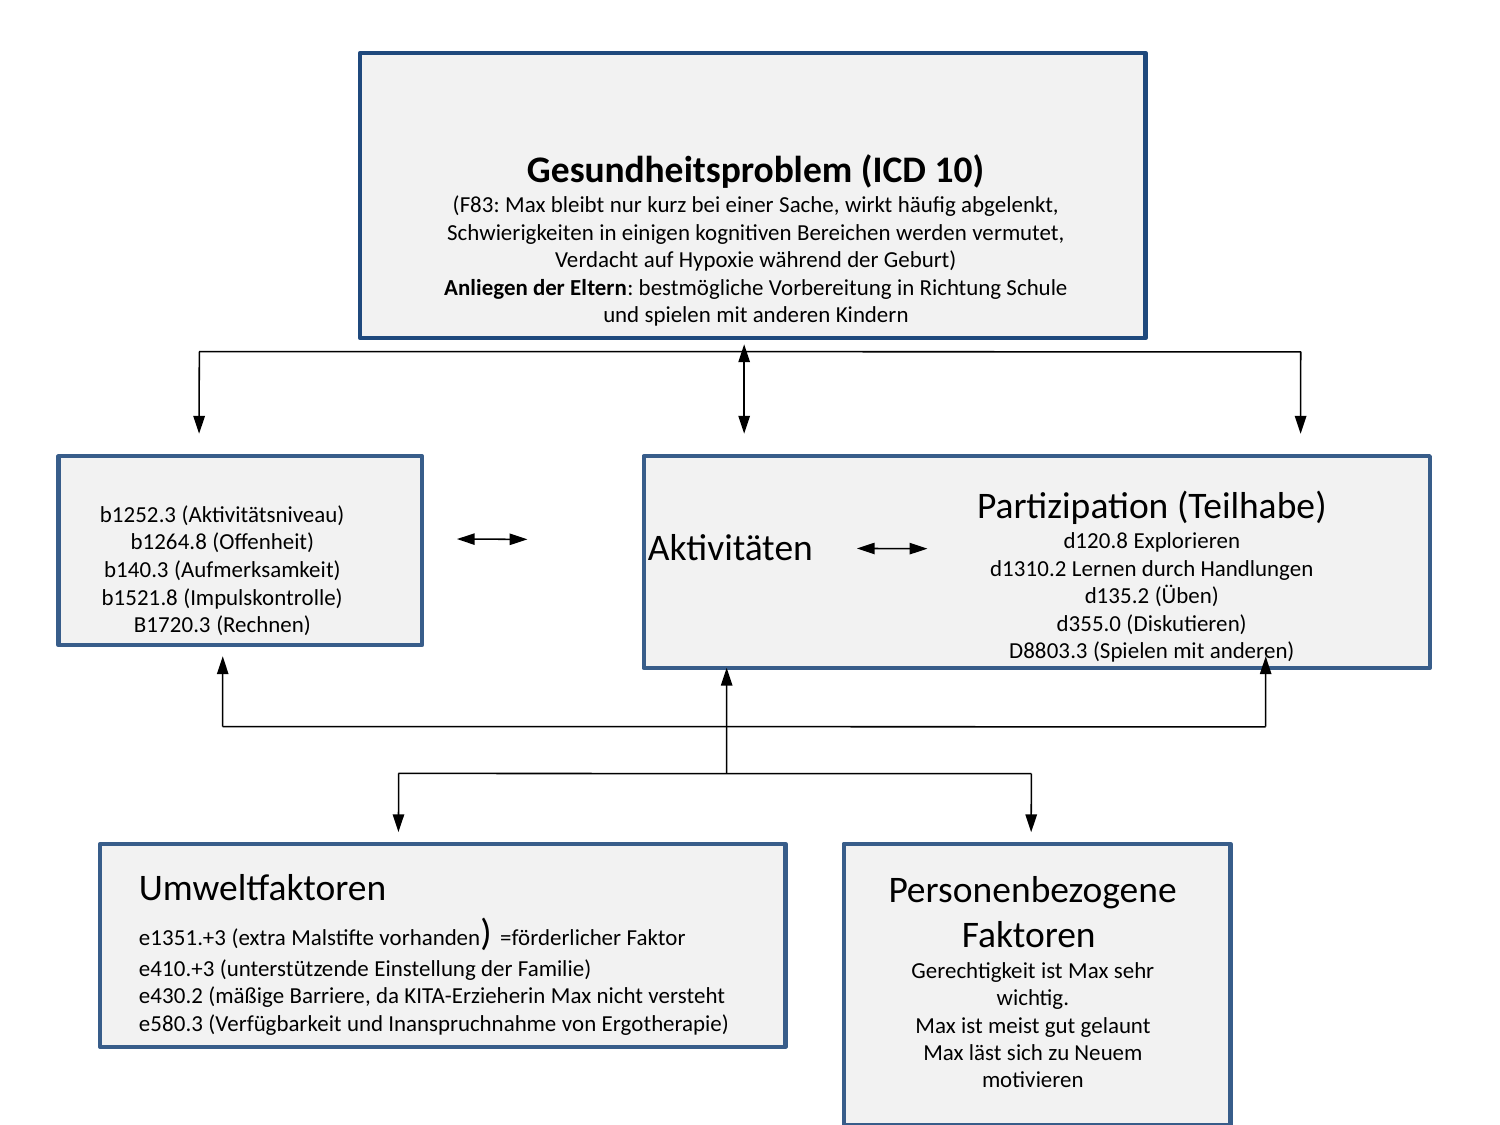

Gesundheitsproblem (ICD 10)
(F83: Max bleibt nur kurz bei einer Sache, wirkt häufig abgelenkt, Schwierigkeiten in einigen kognitiven Bereichen werden vermutet, Verdacht auf Hypoxie während der Geburt)
Anliegen der Eltern: bestmögliche Vorbereitung in Richtung Schule und spielen mit anderen Kindern
Partizipation (Teilhabe)
d120.8 Explorieren
d1310.2 Lernen durch Handlungen
d135.2 (Üben)
d355.0 (Diskutieren)
D8803.3 (Spielen mit anderen)
b1252.3 (Aktivitätsniveau)
b1264.8 (Offenheit)
b140.3 (Aufmerksamkeit)
b1521.8 (Impulskontrolle)
B1720.3 (Rechnen)
Aktivitäten
Umweltfaktoren
e1351.+3 (extra Malstifte vorhanden) =förderlicher Faktor
e410.+3 (unterstützende Einstellung der Familie)
e430.2 (mäßige Barriere, da KITA-Erzieherin Max nicht versteht
e580.3 (Verfügbarkeit und Inanspruchnahme von Ergotherapie)
Personenbezogene Faktoren
Gerechtigkeit ist Max sehr wichtig.
Max ist meist gut gelaunt
Max läst sich zu Neuem motivieren